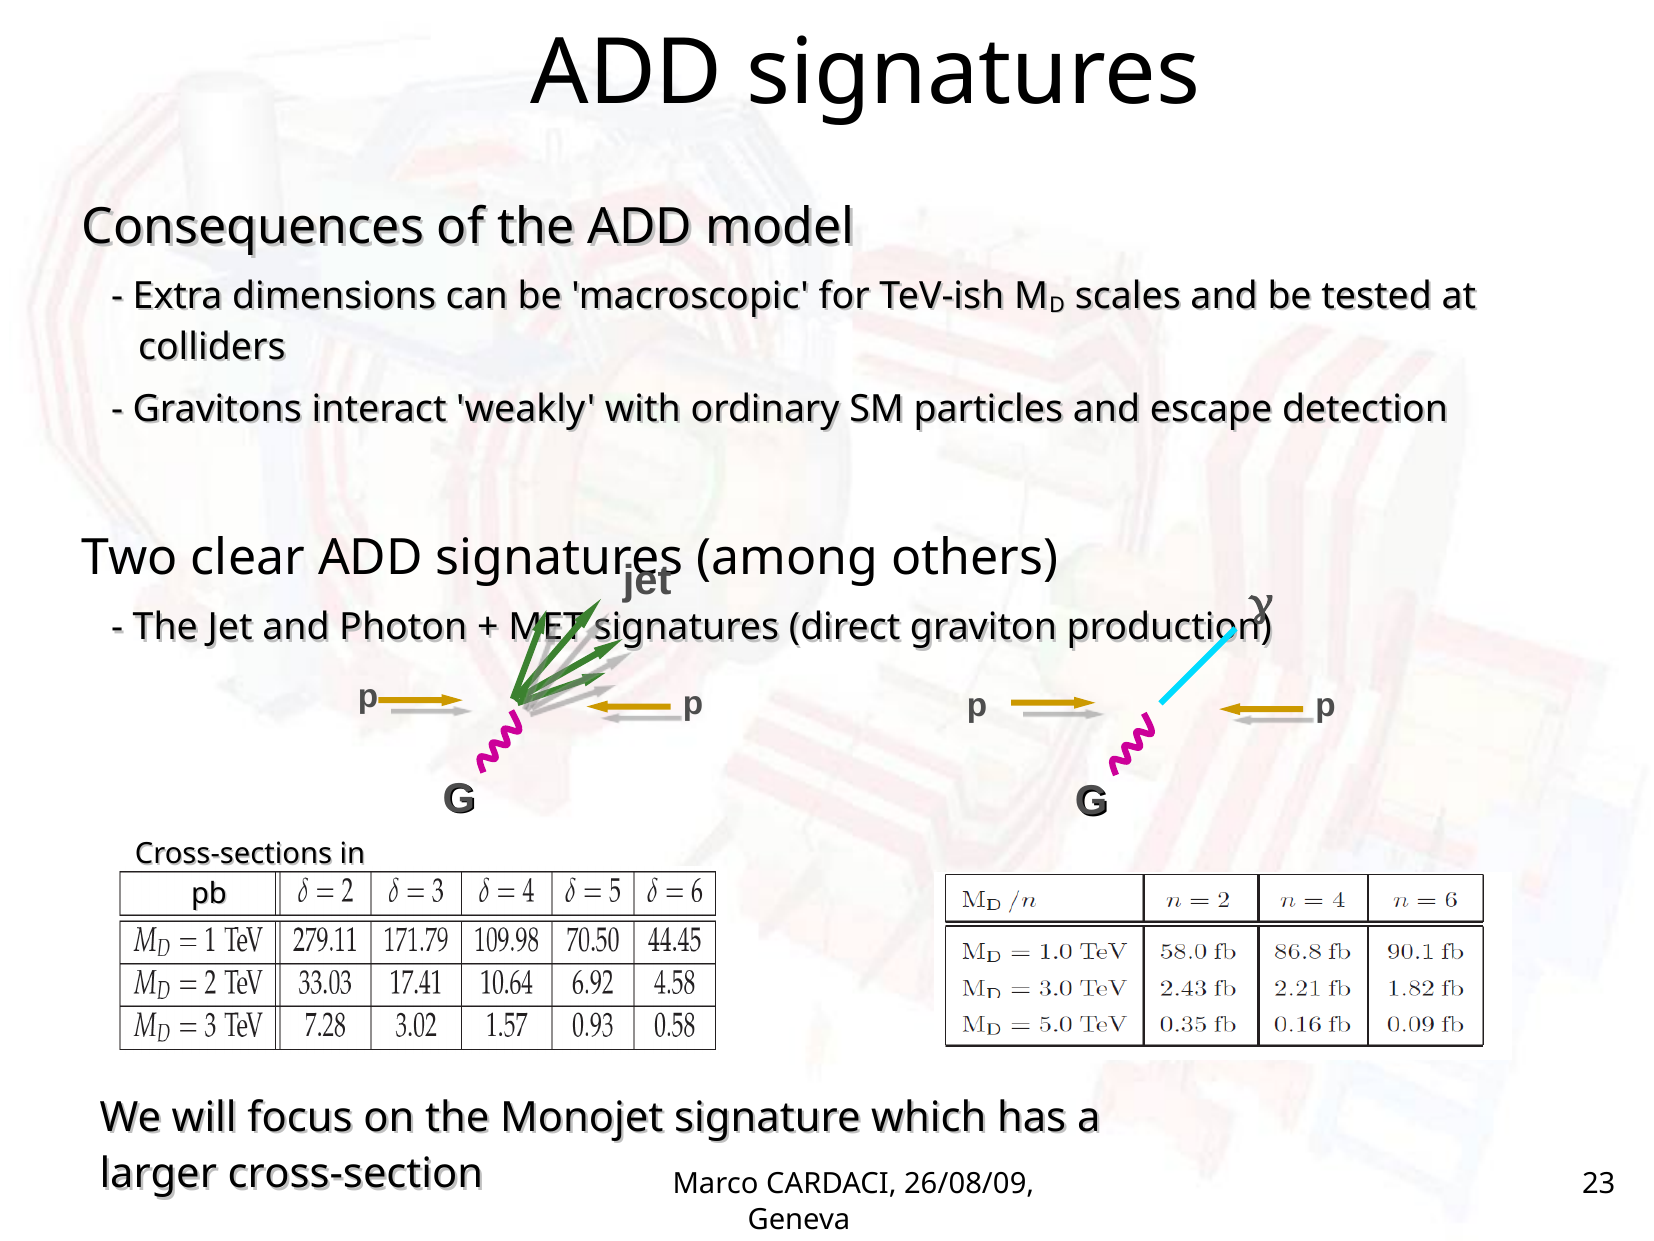

# ADD signatures
Consequences of the ADD model
 - Extra dimensions can be 'macroscopic' for TeV-ish MD scales and be tested at colliders
 - Gravitons interact 'weakly' with ordinary SM particles and escape detection
Two clear ADD signatures (among others)
 - The Jet and Photon + MET signatures (direct graviton production)
jet

 p
p
 p
p
G
G
Cross-sections in pb
We will focus on the Monojet signature which has a larger cross-section
Marco CARDACI, 26/08/09, Geneva
23